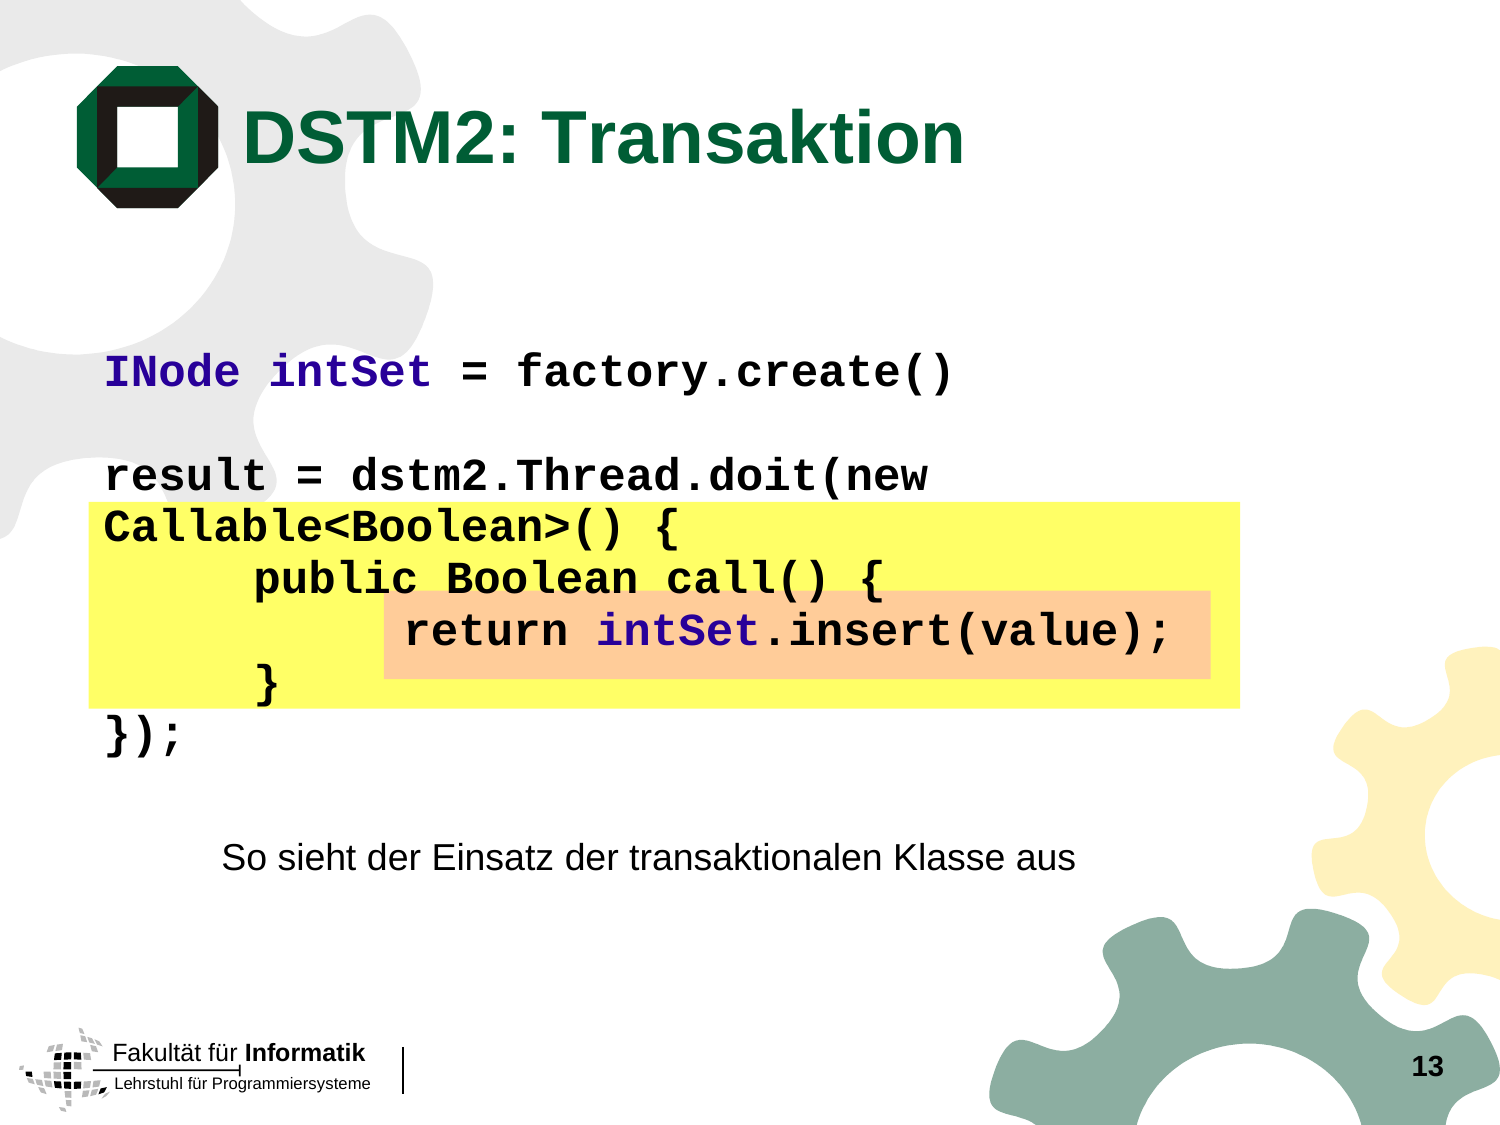

# DSTM2: Transaktion
INode intSet = factory.create()
result = dstm2.Thread.doit(new Callable<Boolean>() {
	public Boolean call() {
		return intSet.insert(value);
	}
});
So sieht der Einsatz der transaktionalen Klasse aus
13